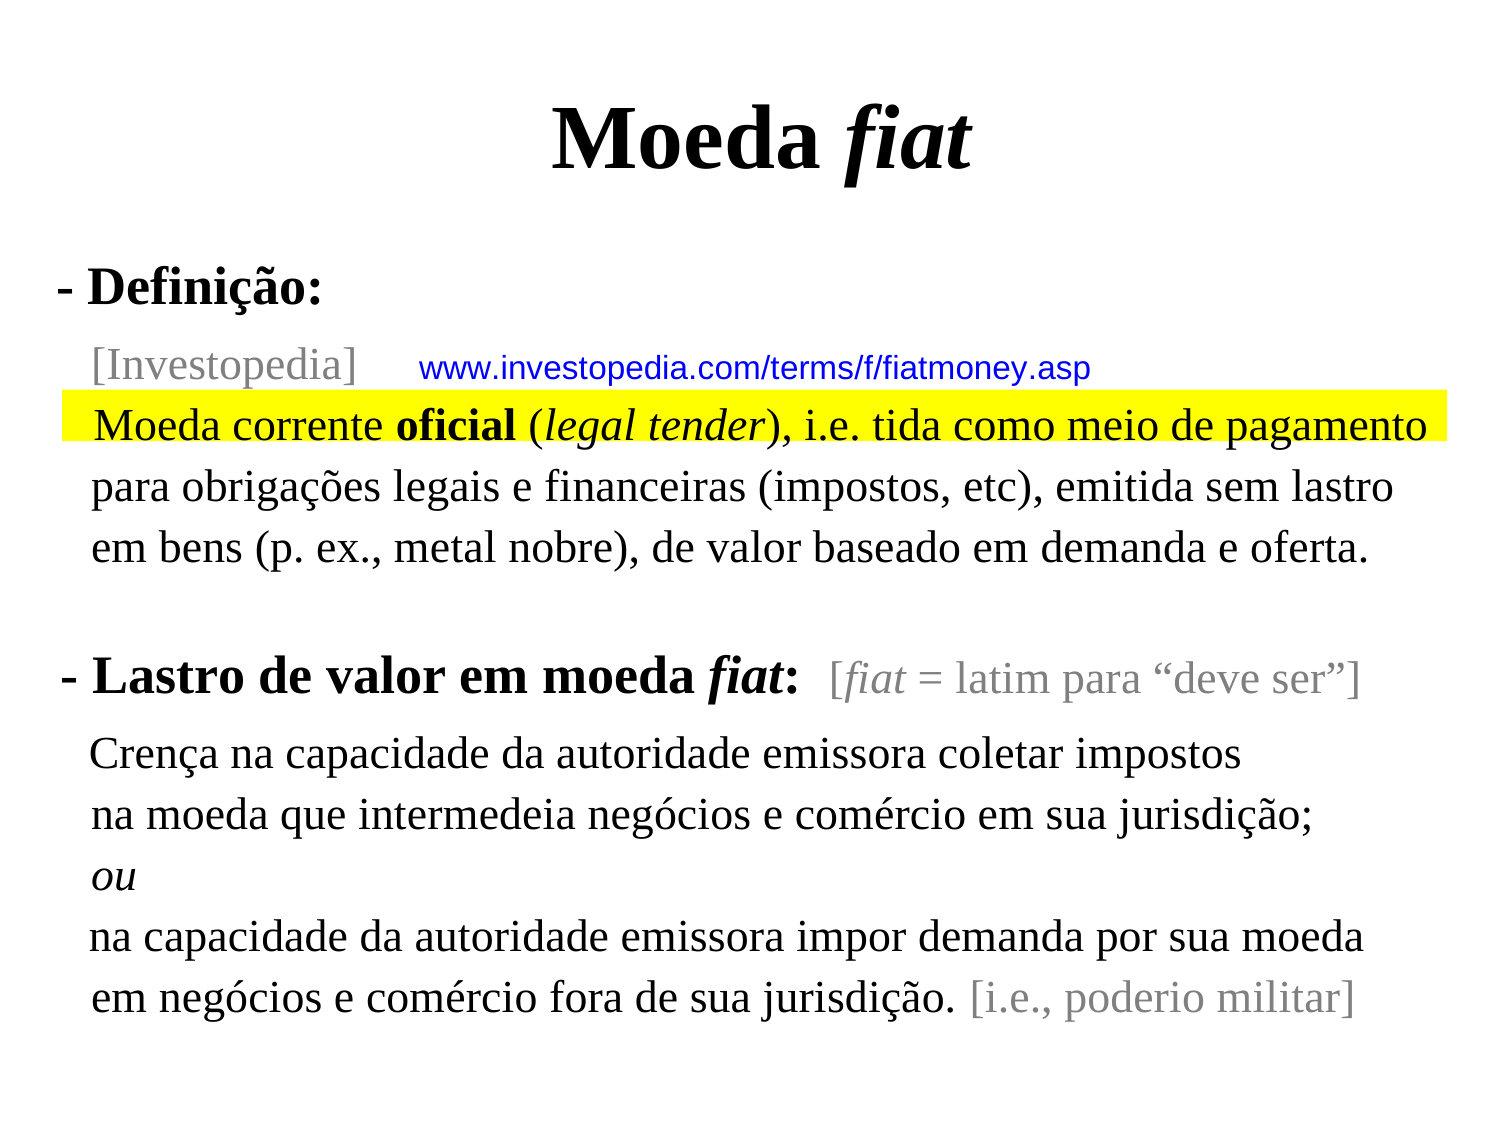

# Moeda fiat
- Definição:
[Investopedia] 	www.investopedia.com/terms/f/fiatmoney.asp
Moeda corrente oficial (legal tender), i.e. tida como meio de pagamento
para obrigações legais e financeiras (impostos, etc), emitida sem lastro
em bens (p. ex., metal nobre), de valor baseado em demanda e oferta.
- Lastro de valor em moeda fiat: [fiat = latim para “deve ser”]
Crença na capacidade da autoridade emissora coletar impostos
na moeda que intermedeia negócios e comércio em sua jurisdição;
	ou
na capacidade da autoridade emissora impor demanda por sua moeda
em negócios e comércio fora de sua jurisdição. [i.e., poderio militar]